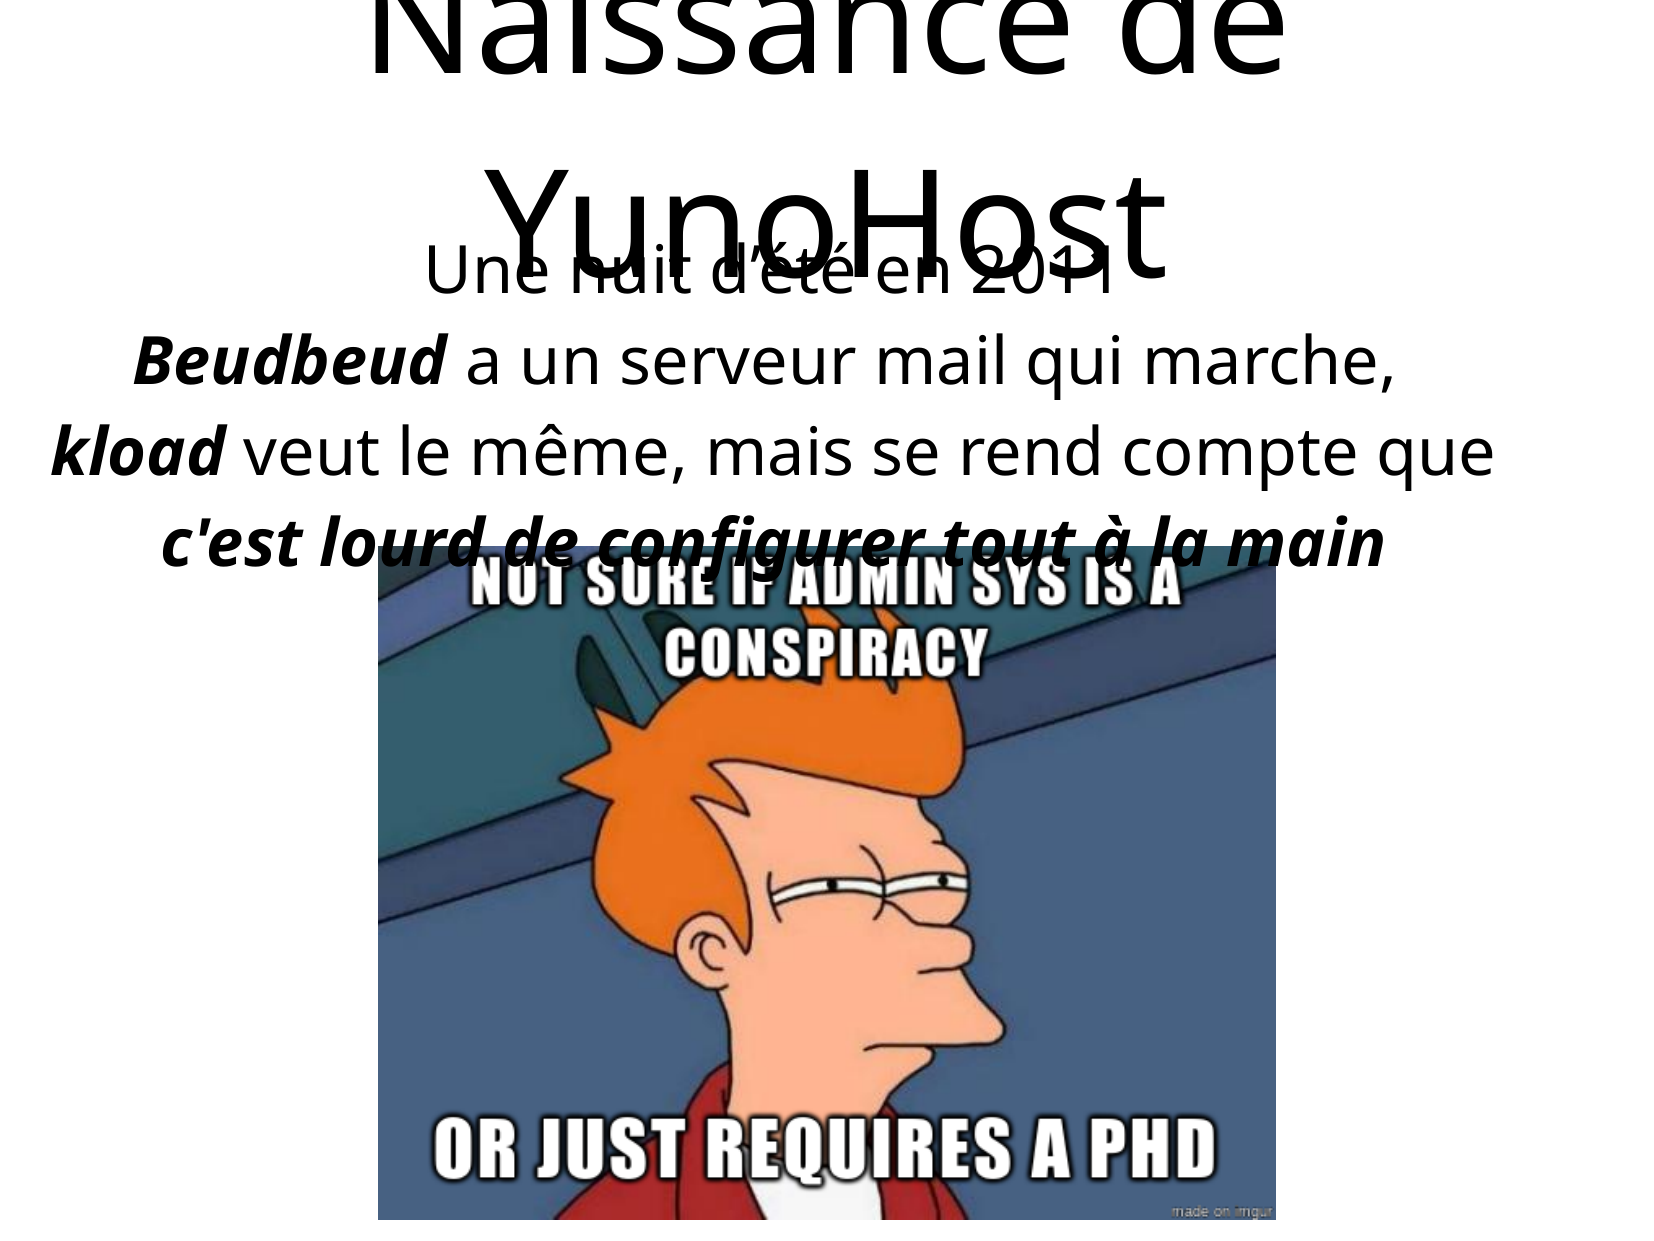

# Naissance de YunoHost
Une nuit d’été en 2011
Beudbeud a un serveur mail qui marche,
kload veut le même, mais se rend compte que c'est lourd de configurer tout à la main